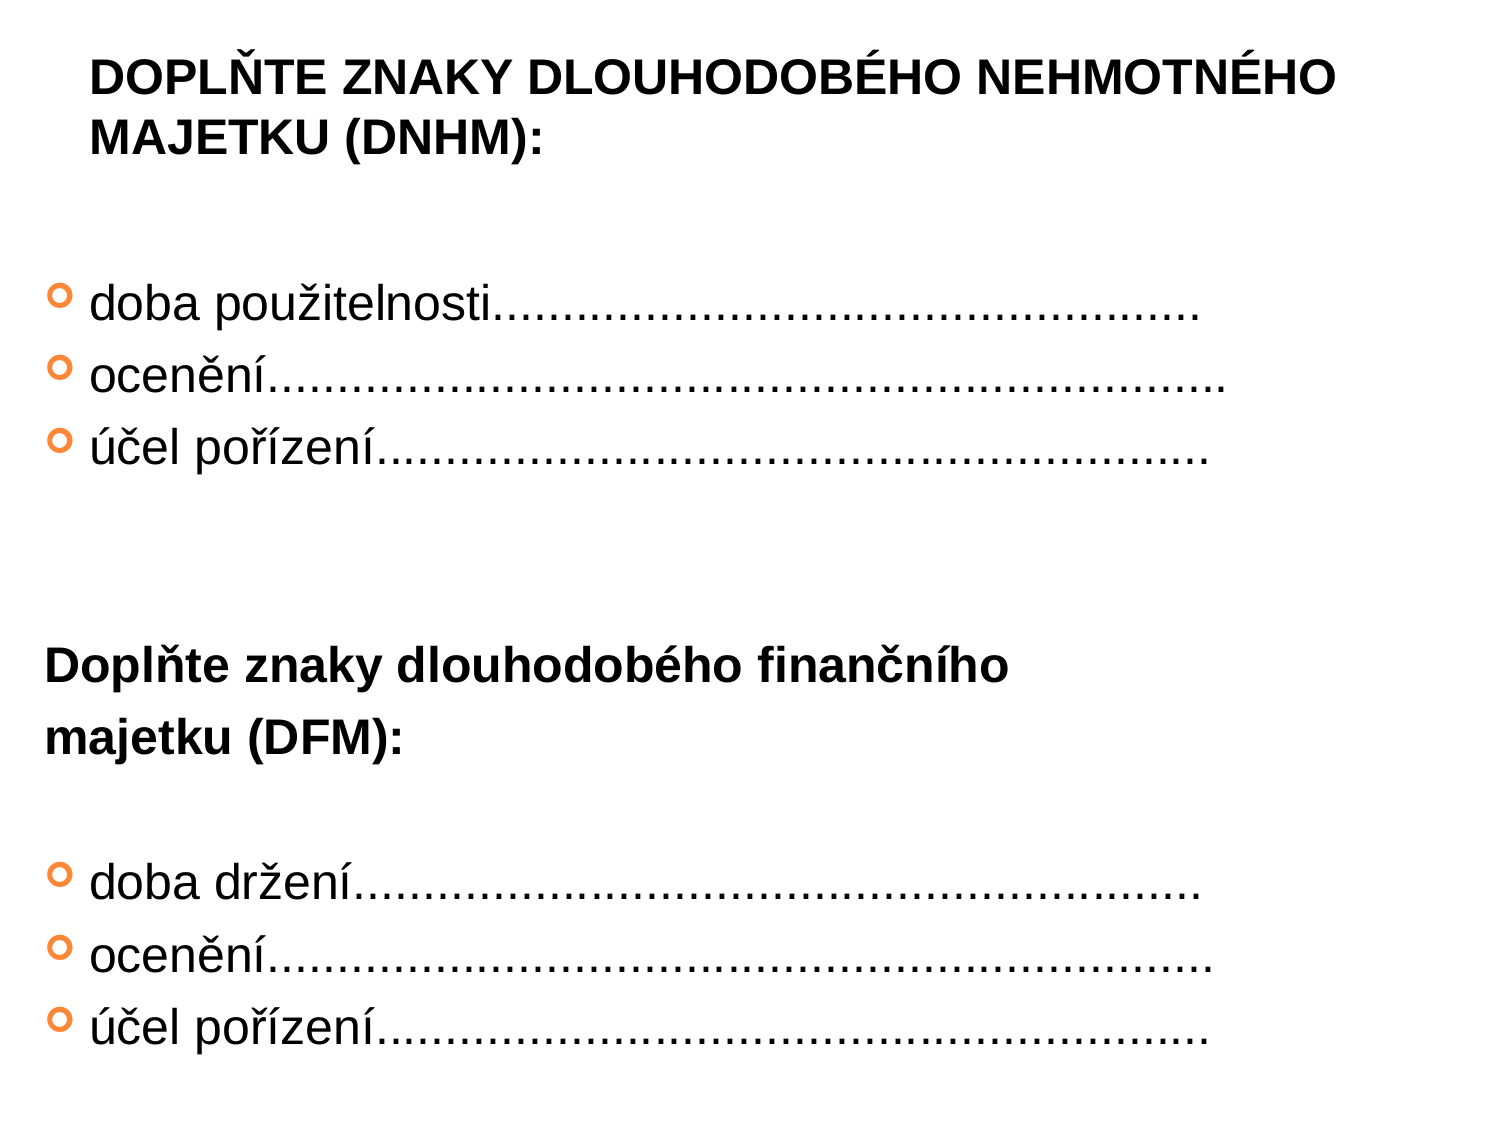

# DOPLŇTE ZNAKY DLOUHODOBÉHO NEHMOTNÉHO MAJETKU (DNHM):
doba použitelnosti...................................................
ocenění.....................................................................
účel pořízení............................................................
Doplňte znaky dlouhodobého finančního
majetku (DFM):
doba držení.............................................................
ocenění....................................................................
účel pořízení............................................................